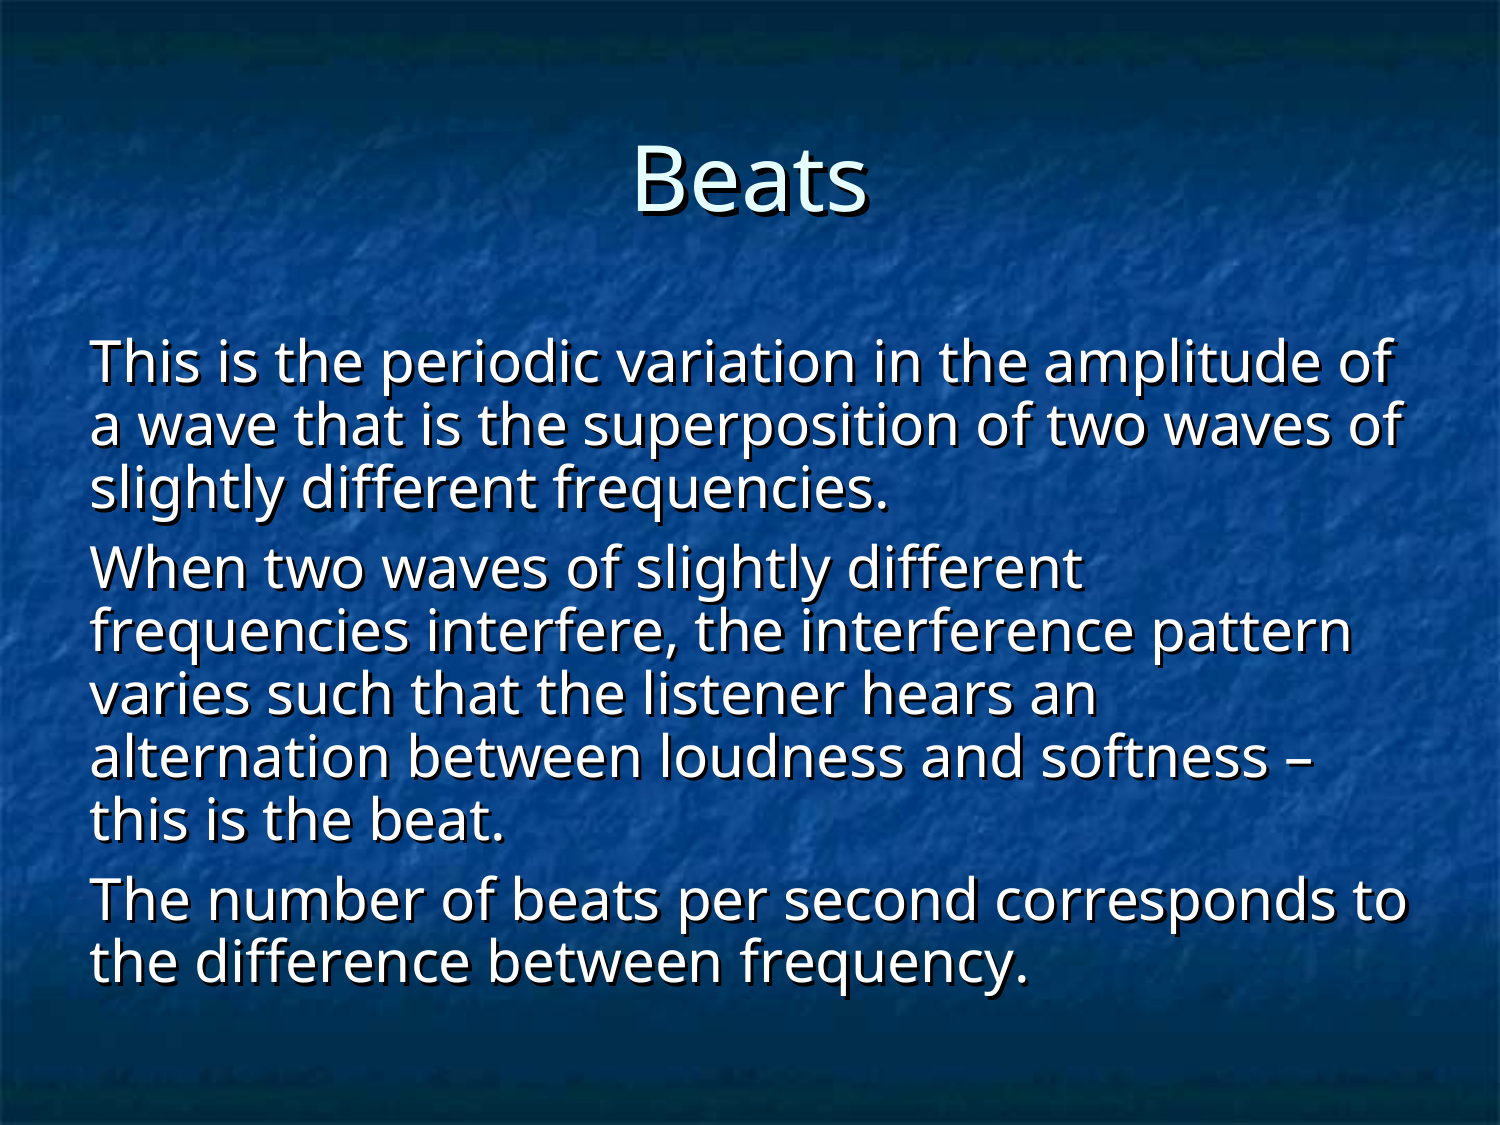

Beats
This is the periodic variation in the amplitude of a wave that is the superposition of two waves of slightly different frequencies.
When two waves of slightly different frequencies interfere, the interference pattern varies such that the listener hears an alternation between loudness and softness – this is the beat.
The number of beats per second corresponds to the difference between frequency.